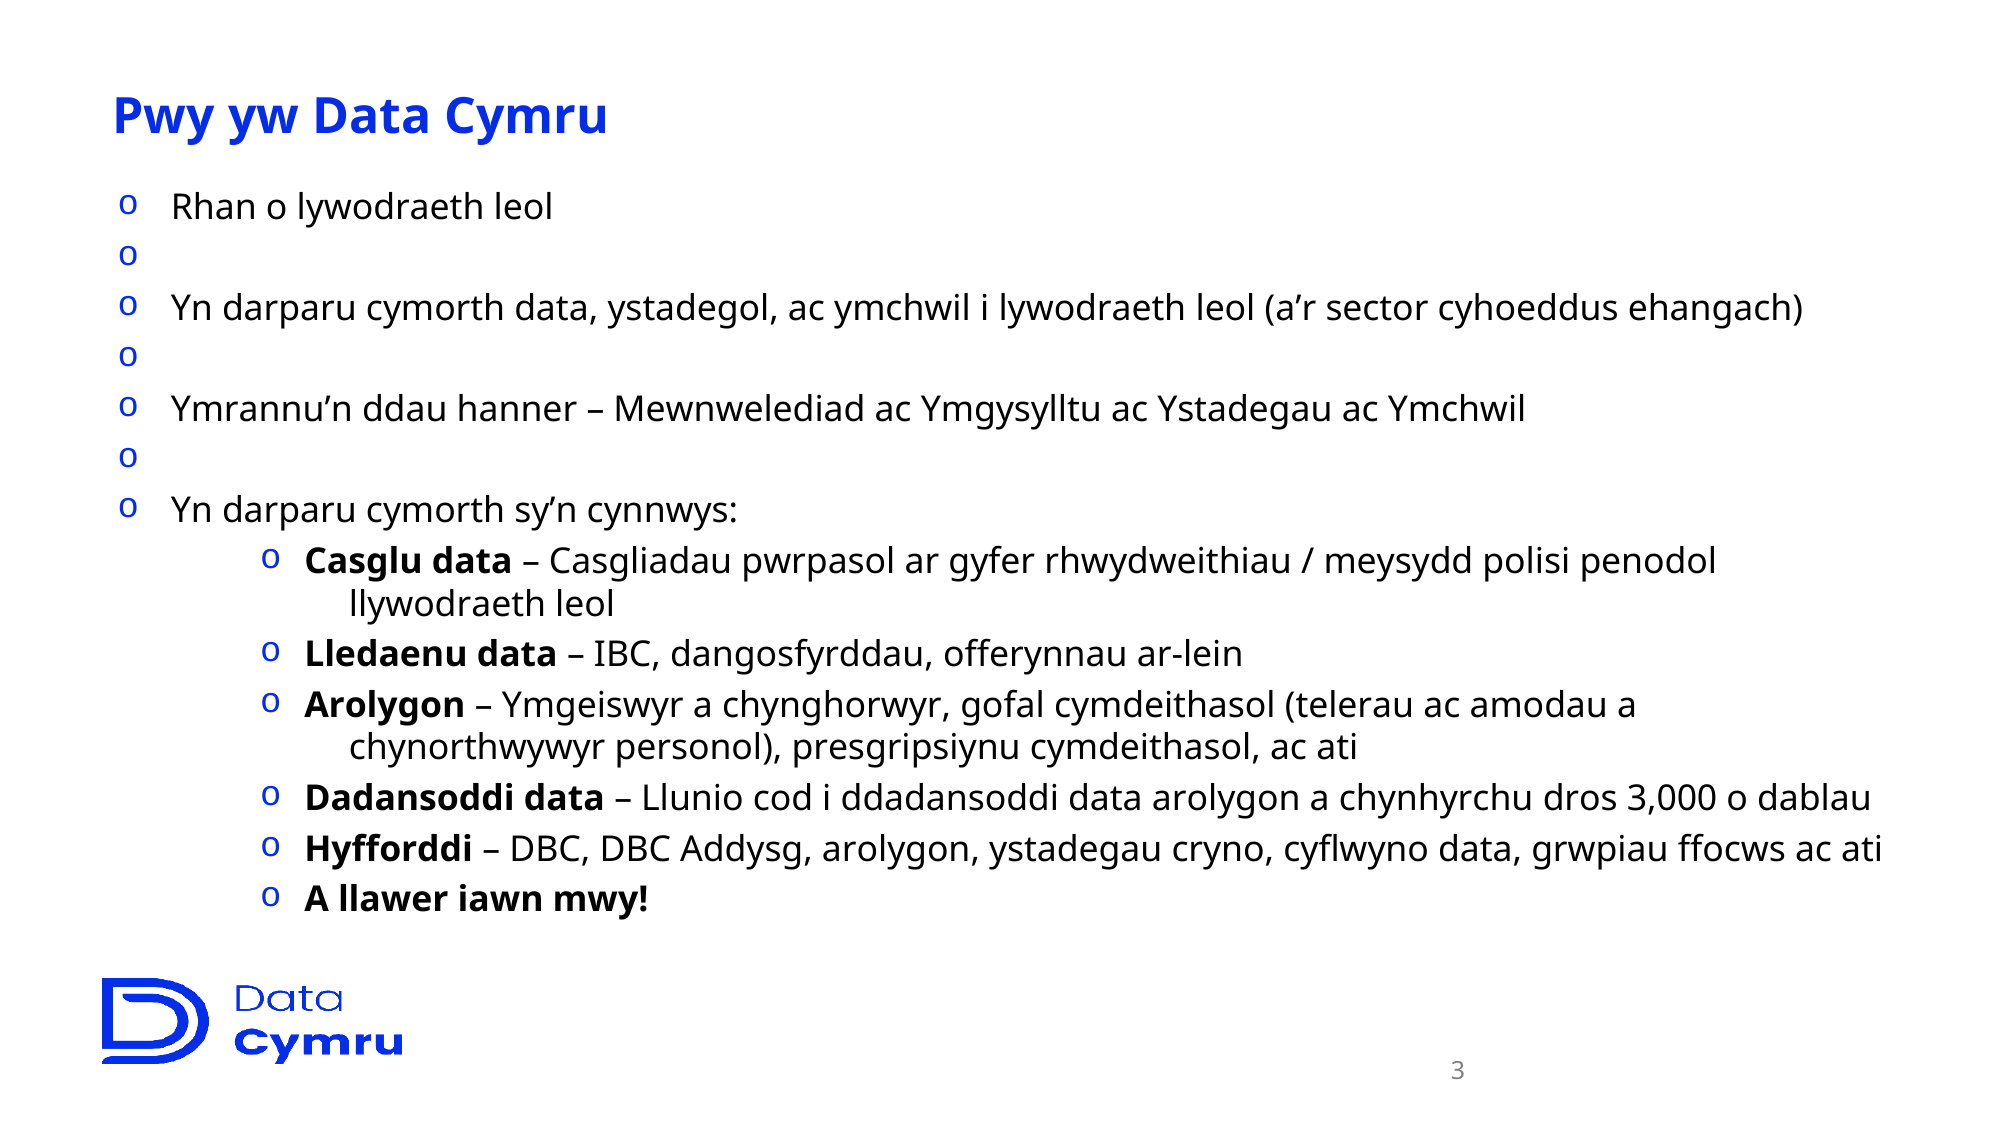

# Pwy yw Data Cymru
Rhan o lywodraeth leol
Yn darparu cymorth data, ystadegol, ac ymchwil i lywodraeth leol (a’r sector cyhoeddus ehangach)
Ymrannu’n ddau hanner – Mewnwelediad ac Ymgysylltu ac Ystadegau ac Ymchwil
Yn darparu cymorth sy’n cynnwys:
Casglu data – Casgliadau pwrpasol ar gyfer rhwydweithiau / meysydd polisi penodol llywodraeth leol
Lledaenu data – IBC, dangosfyrddau, offerynnau ar-lein
Arolygon – Ymgeiswyr a chynghorwyr, gofal cymdeithasol (telerau ac amodau a chynorthwywyr personol), presgripsiynu cymdeithasol, ac ati
Dadansoddi data – Llunio cod i ddadansoddi data arolygon a chynhyrchu dros 3,000 o dablau
Hyfforddi – DBC, DBC Addysg, arolygon, ystadegau cryno, cyflwyno data, grwpiau ffocws ac ati
A llawer iawn mwy!